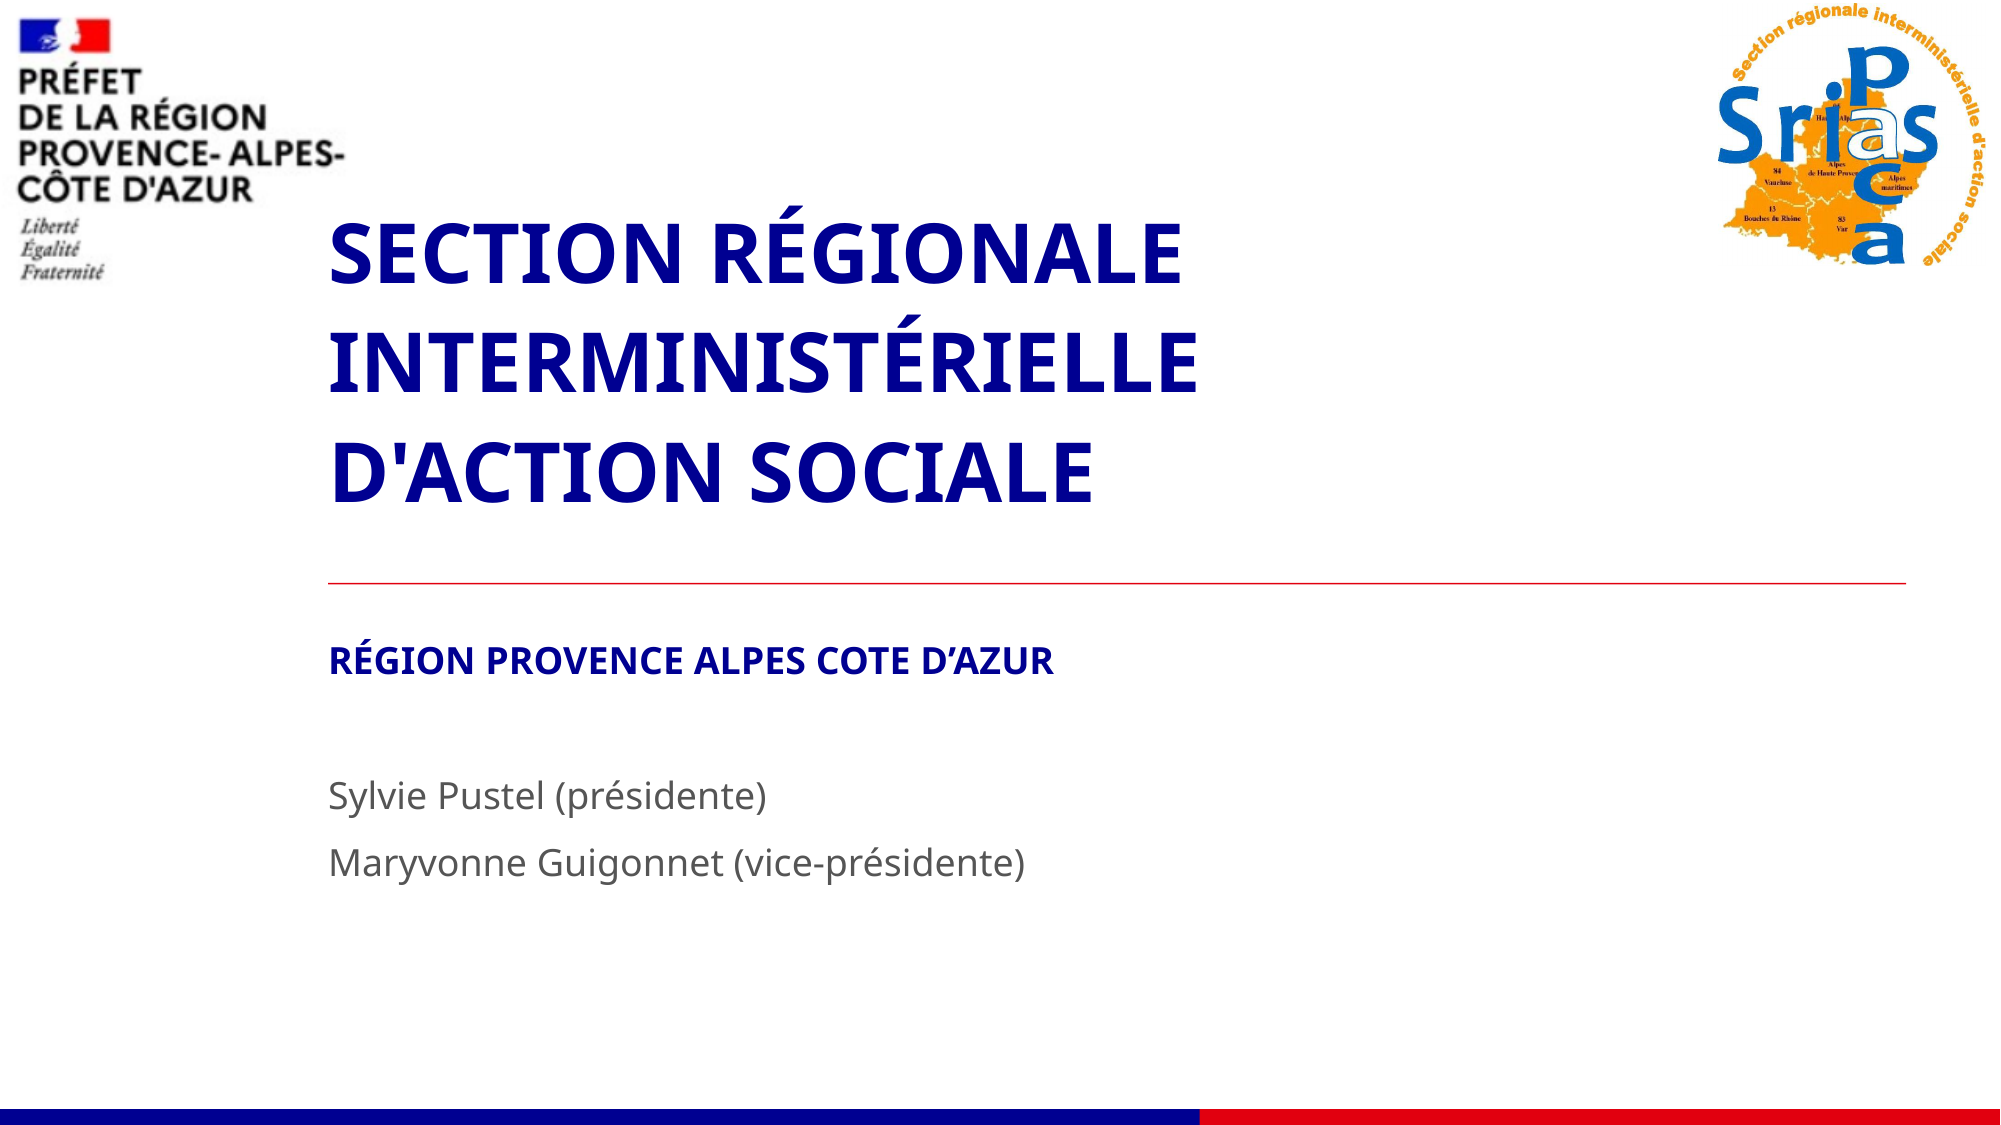

SECTION RÉGIONALE
INTERMINISTÉRIELLE
D'ACTION SOCIALE
RÉGION PROVENCE ALPES COTE D’AZUR
Sylvie Pustel (présidente)
Maryvonne Guigonnet (vice-présidente)